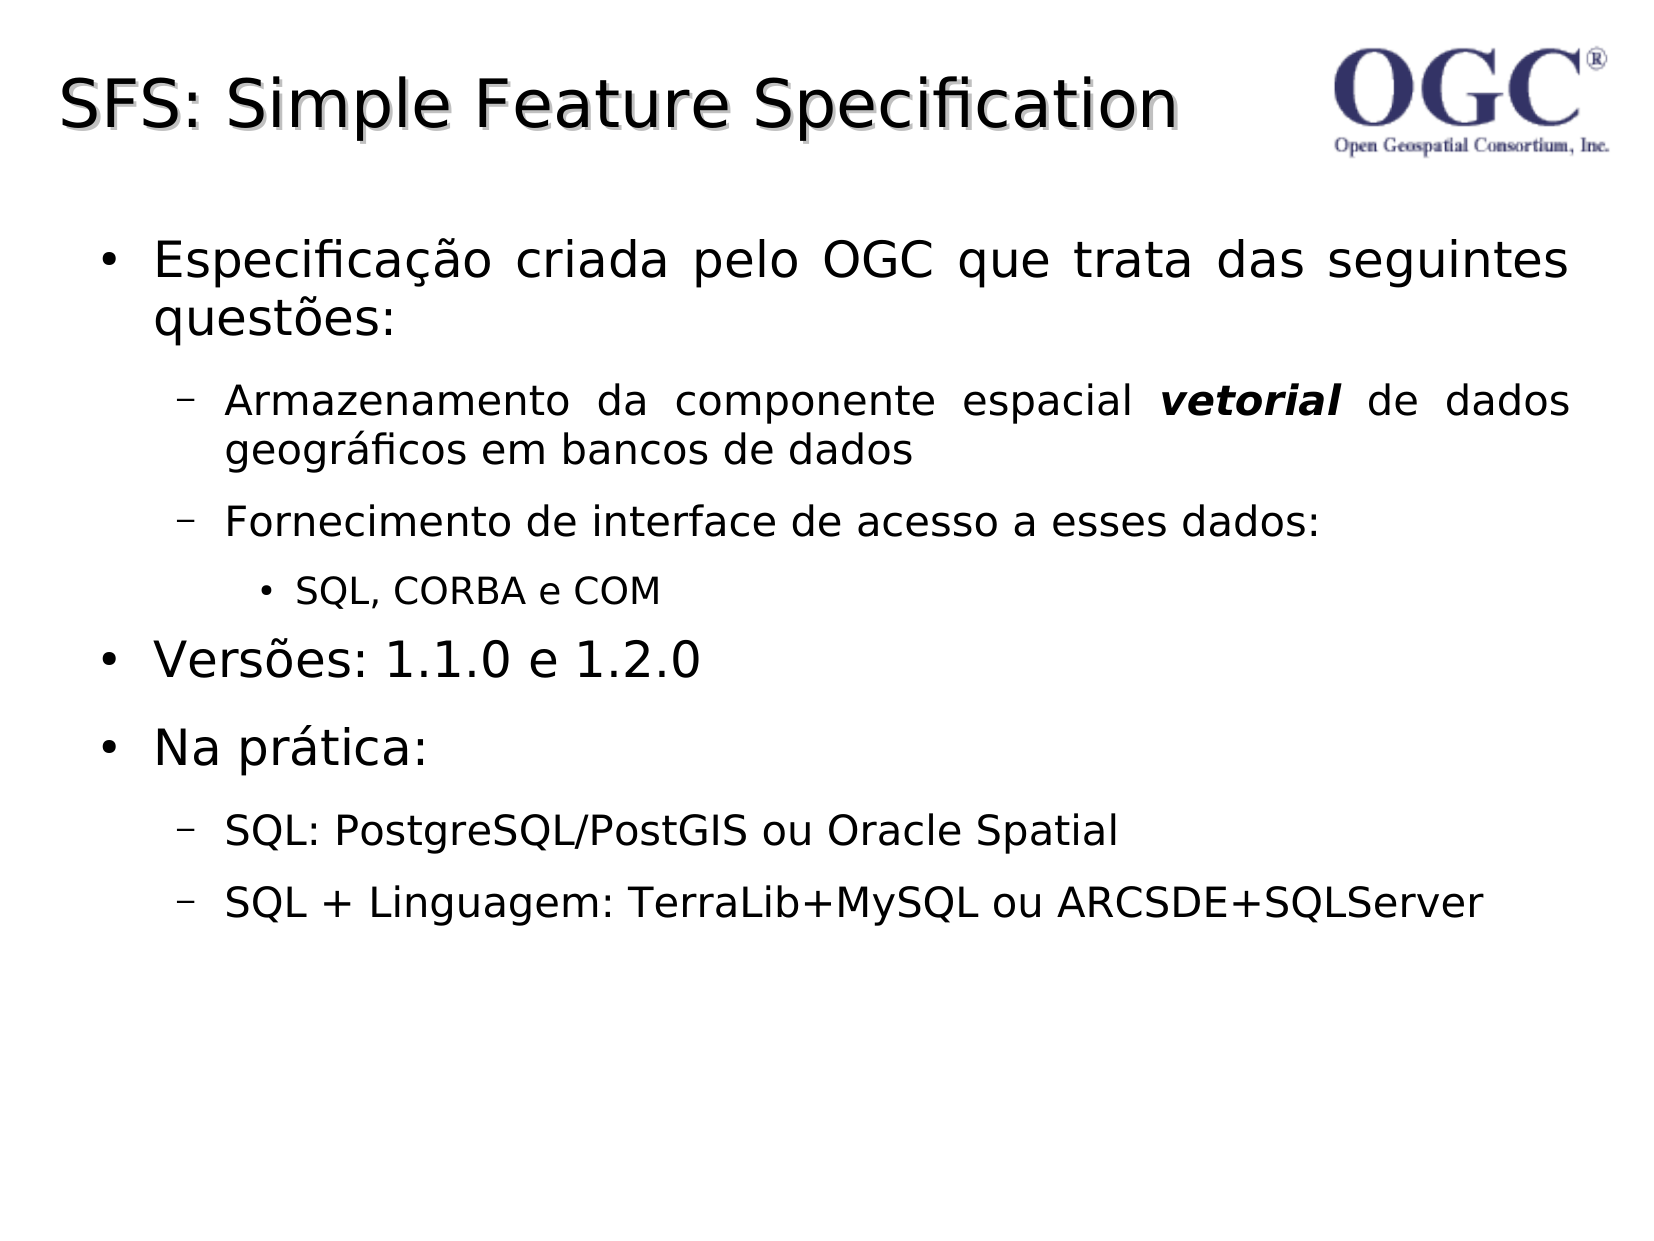

# SFS: Simple Feature Specification
Especificação criada pelo OGC que trata das seguintes questões:
Armazenamento da componente espacial vetorial de dados geográficos em bancos de dados
Fornecimento de interface de acesso a esses dados:
SQL, CORBA e COM
Versões: 1.1.0 e 1.2.0
Na prática:
SQL: PostgreSQL/PostGIS ou Oracle Spatial
SQL + Linguagem: TerraLib+MySQL ou ARCSDE+SQLServer